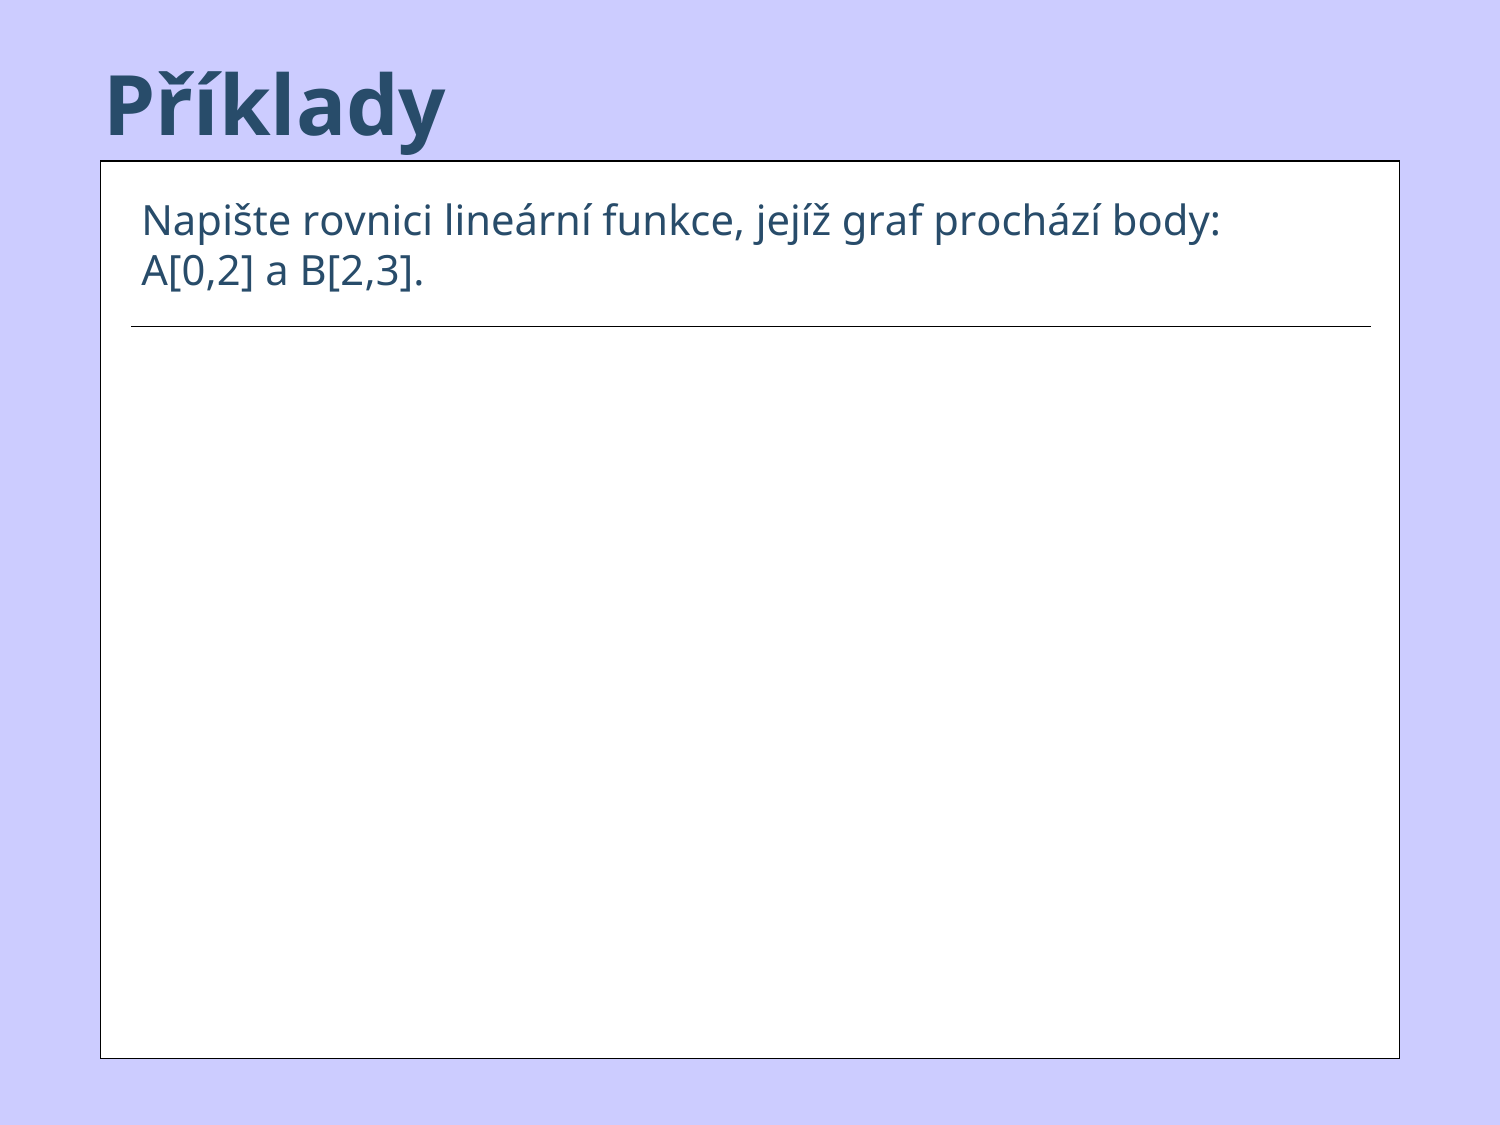

# Příklady
Napište rovnici lineární funkce, jejíž graf prochází body:
A[0,2] a B[2,3].